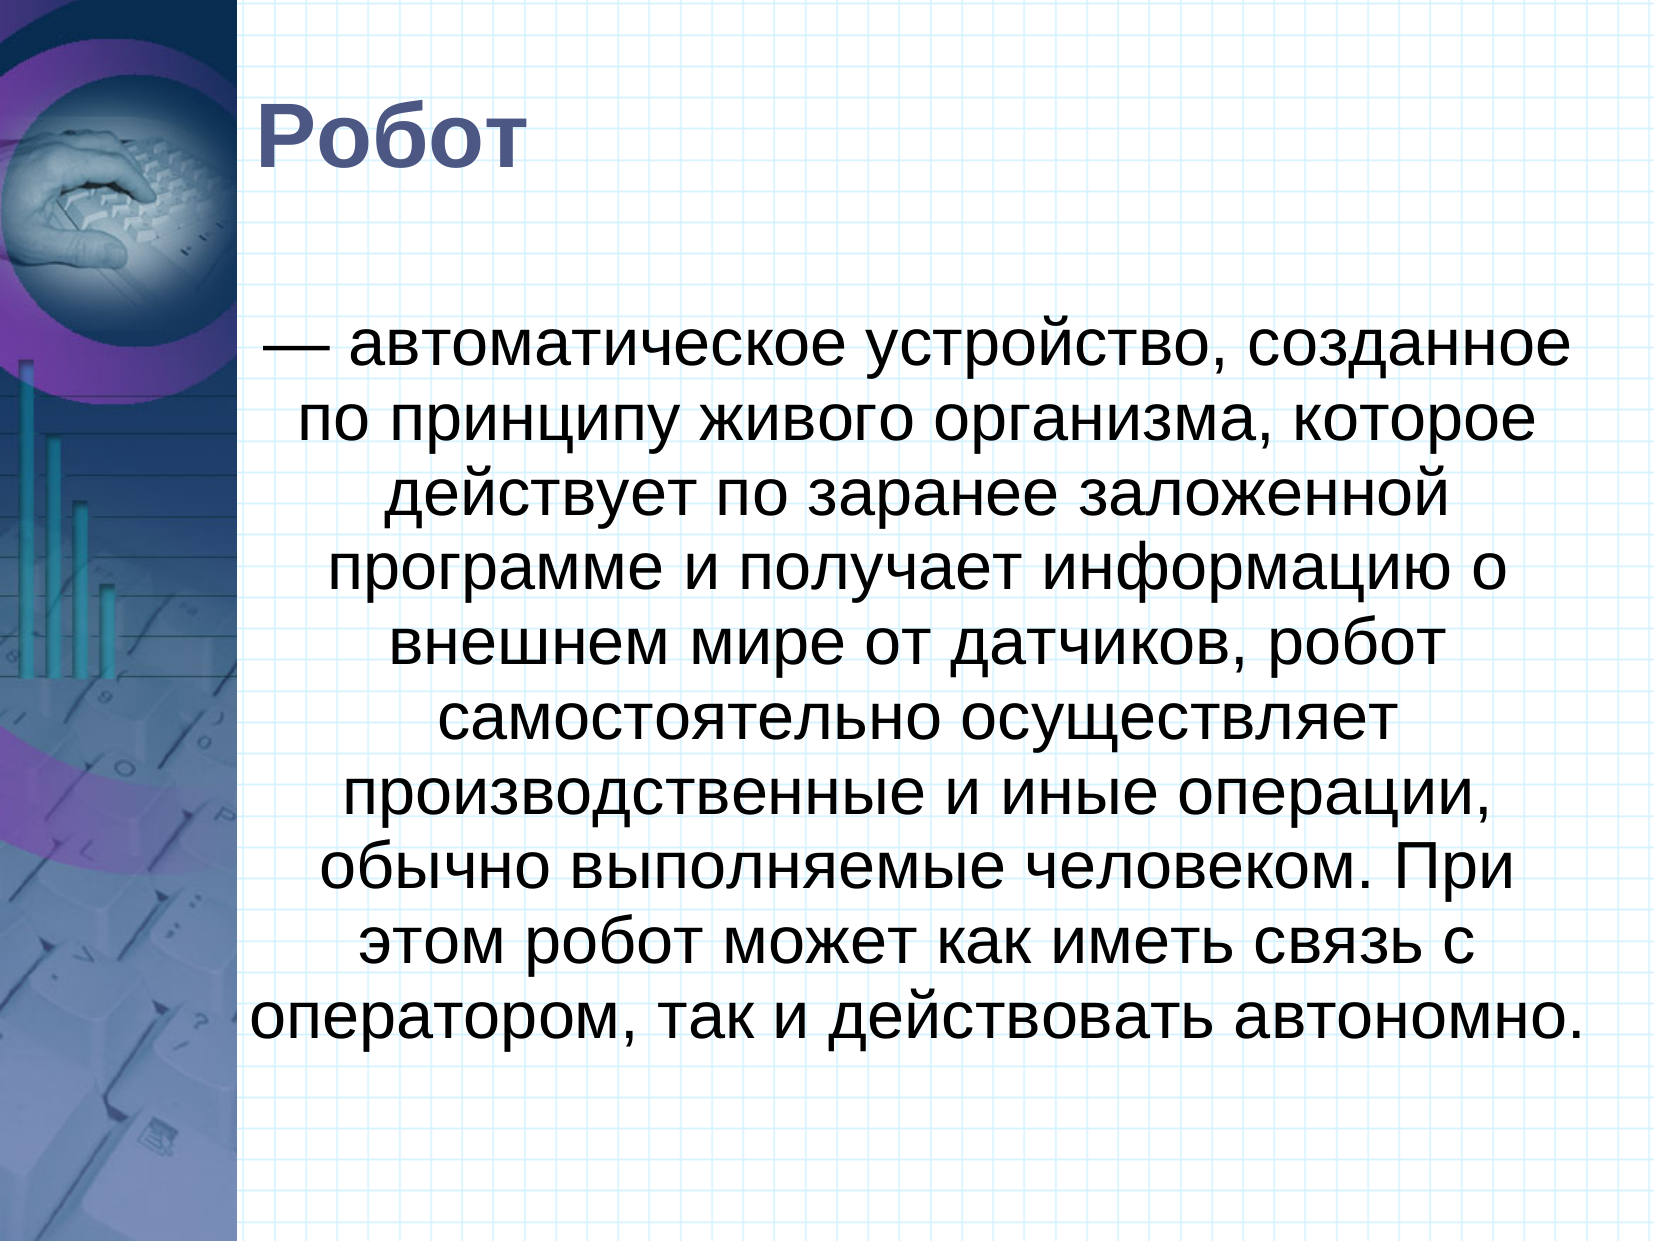

# Робот
— автоматическое устройство, созданное по принципу живого организма, которое действует по заранее заложенной программе и получает информацию о внешнем мире от датчиков, робот самостоятельно осуществляет производственные и иные операции, обычно выполняемые человеком. При этом робот может как иметь связь с оператором, так и действовать автономно.